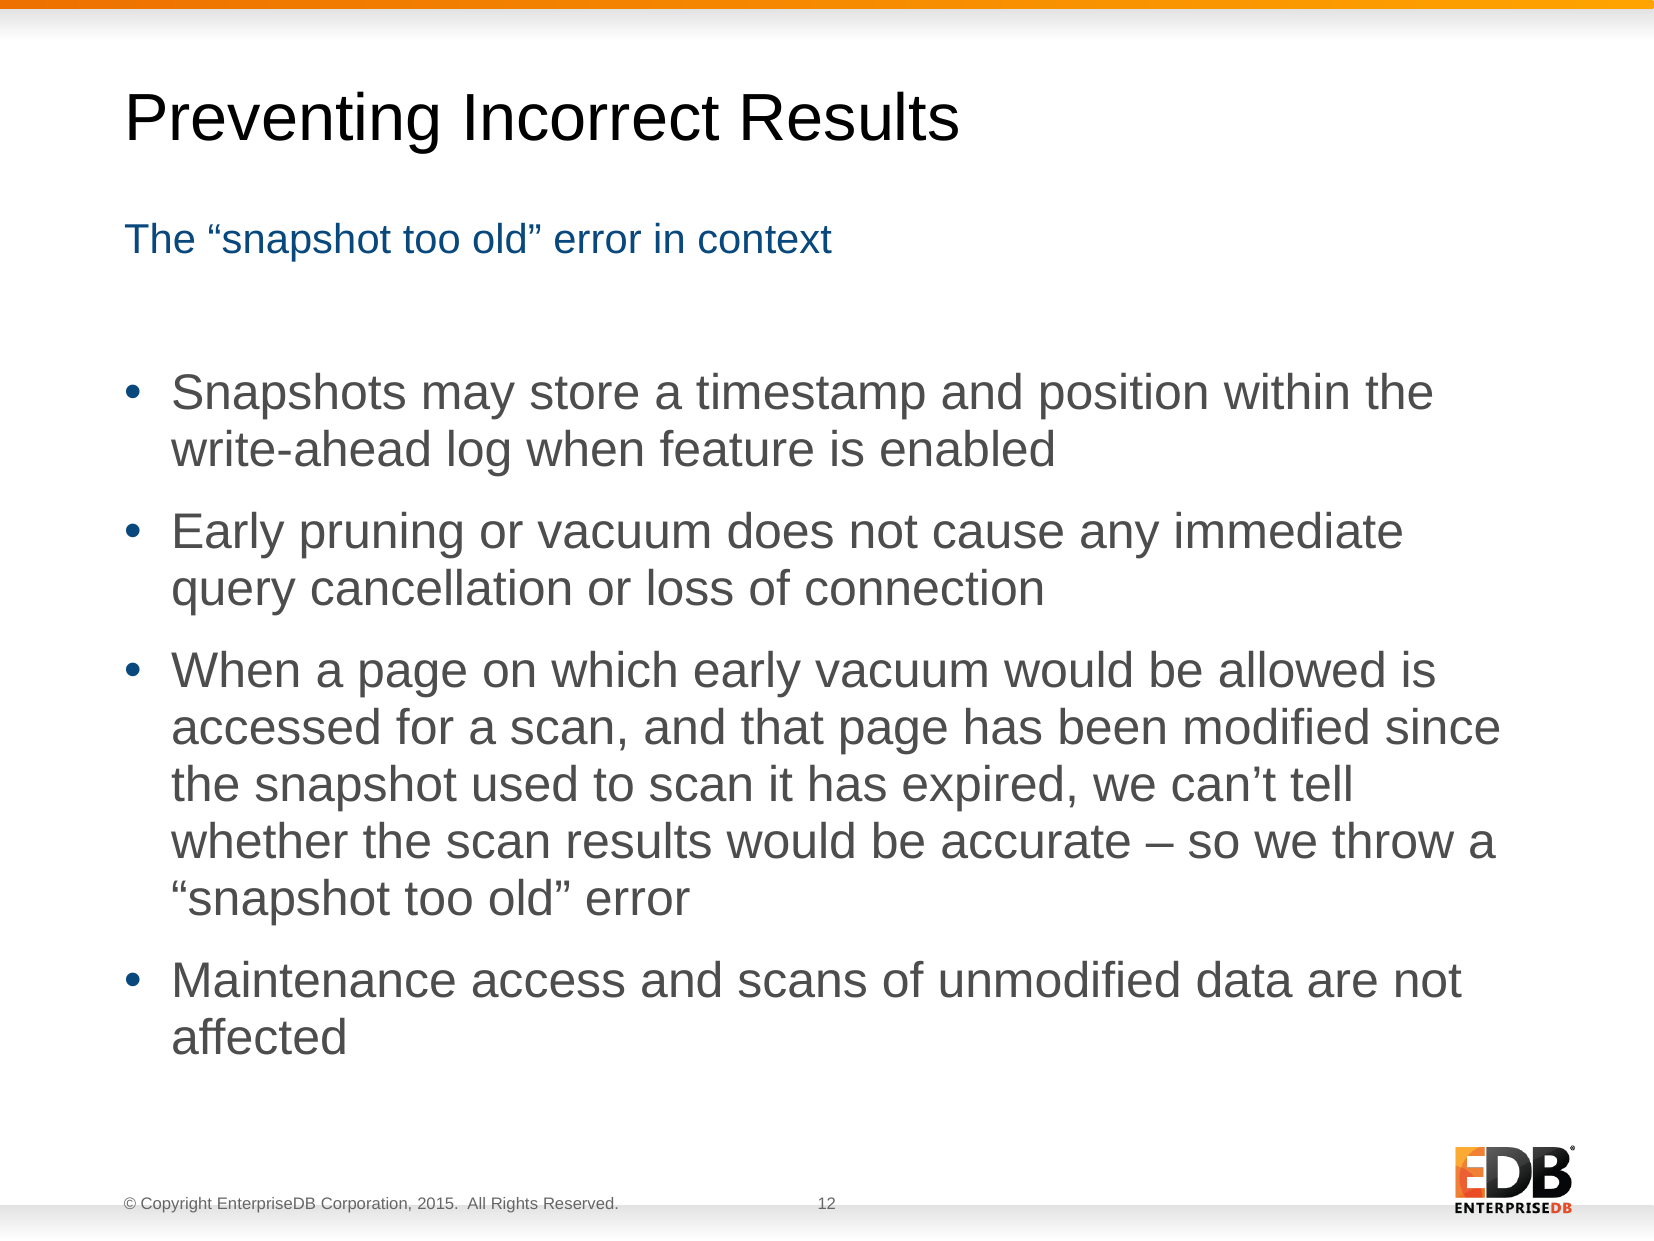

Preventing Incorrect Results
# The “snapshot too old” error in context
Snapshots may store a timestamp and position within the write-ahead log when feature is enabled
Early pruning or vacuum does not cause any immediate query cancellation or loss of connection
When a page on which early vacuum would be allowed is accessed for a scan, and that page has been modified since the snapshot used to scan it has expired, we can’t tell whether the scan results would be accurate – so we throw a “snapshot too old” error
Maintenance access and scans of unmodified data are not affected